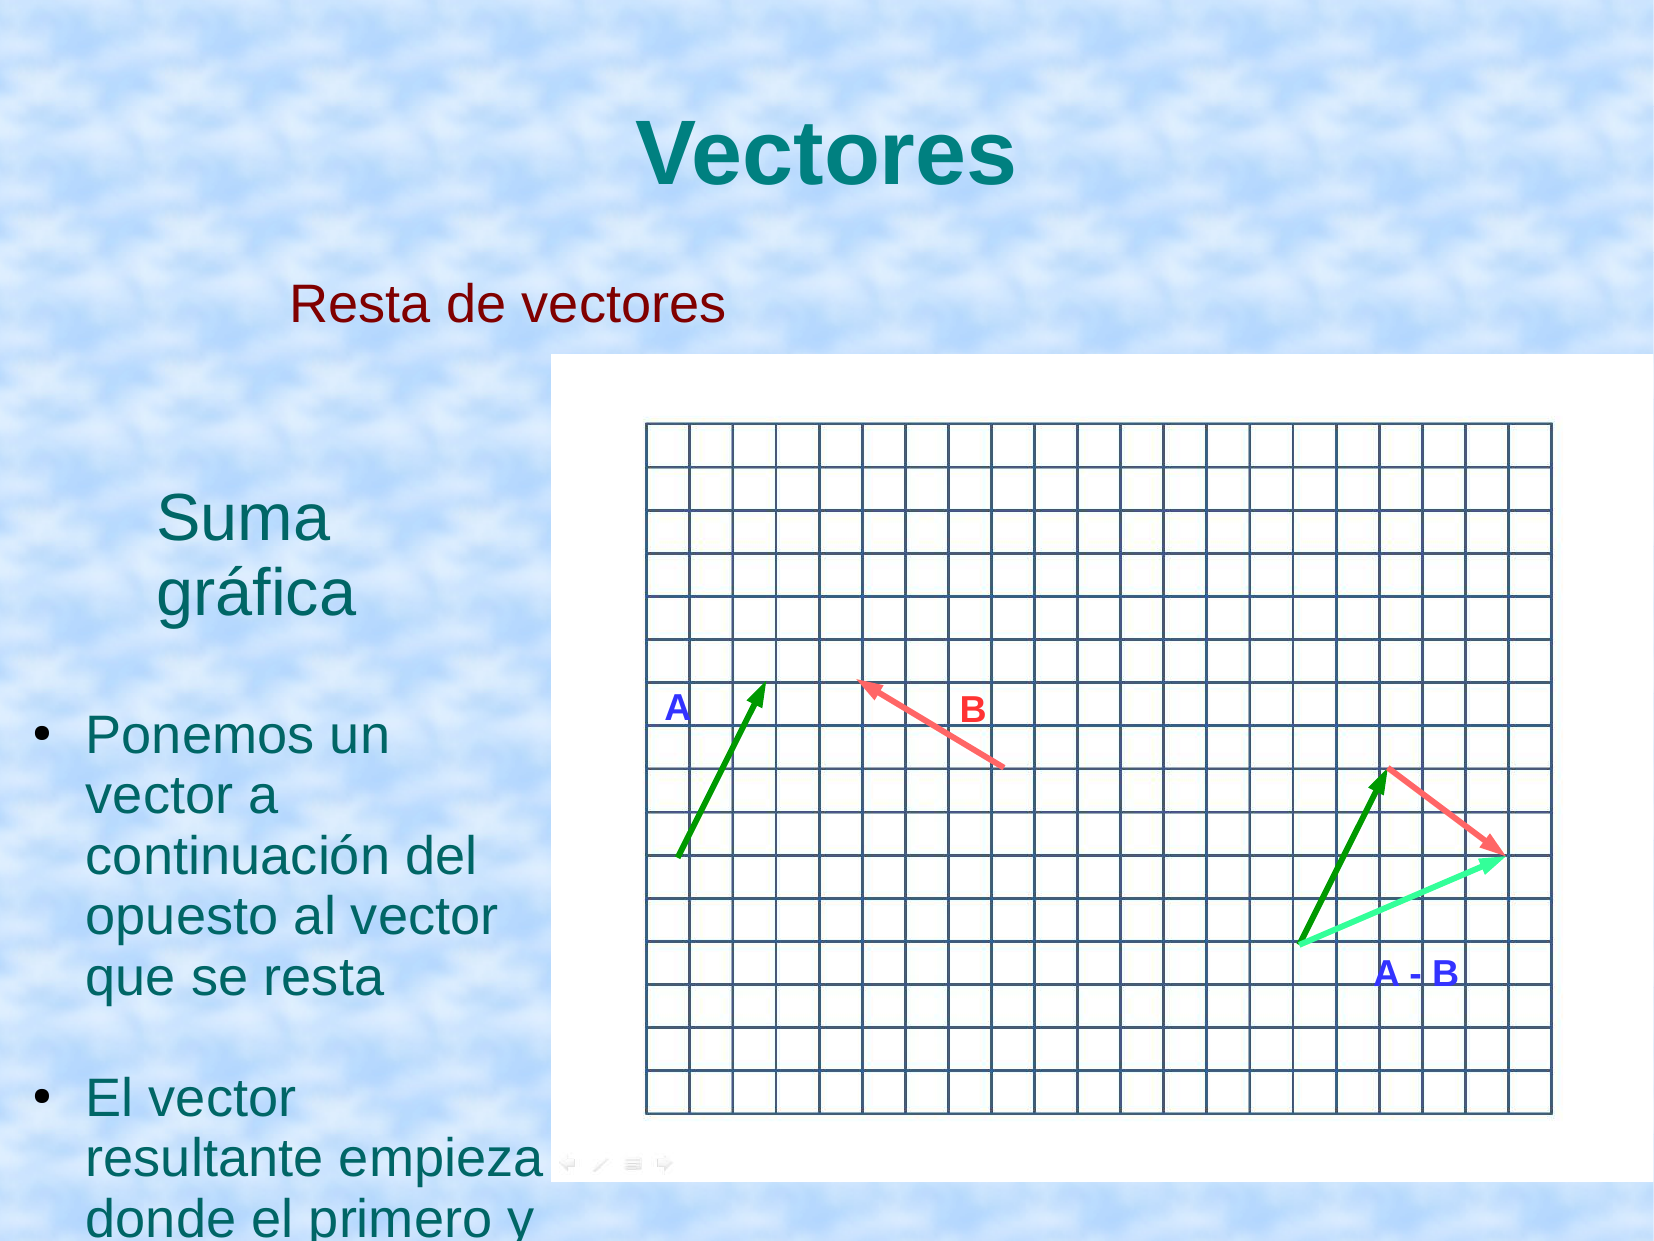

# Vectores
Resta de vectores
Suma gráfica
Ponemos un vector a continuación del opuesto al vector que se resta
El vector resultante empieza donde el primero y termina donde el último
A
B
A - B
la relación entre ω y el periodo T es
ω = 2π/T
la relación entre ω y el periodo T es
ω = 2π/T
la relación entre ω y el periodo T es
ω = 2π/T